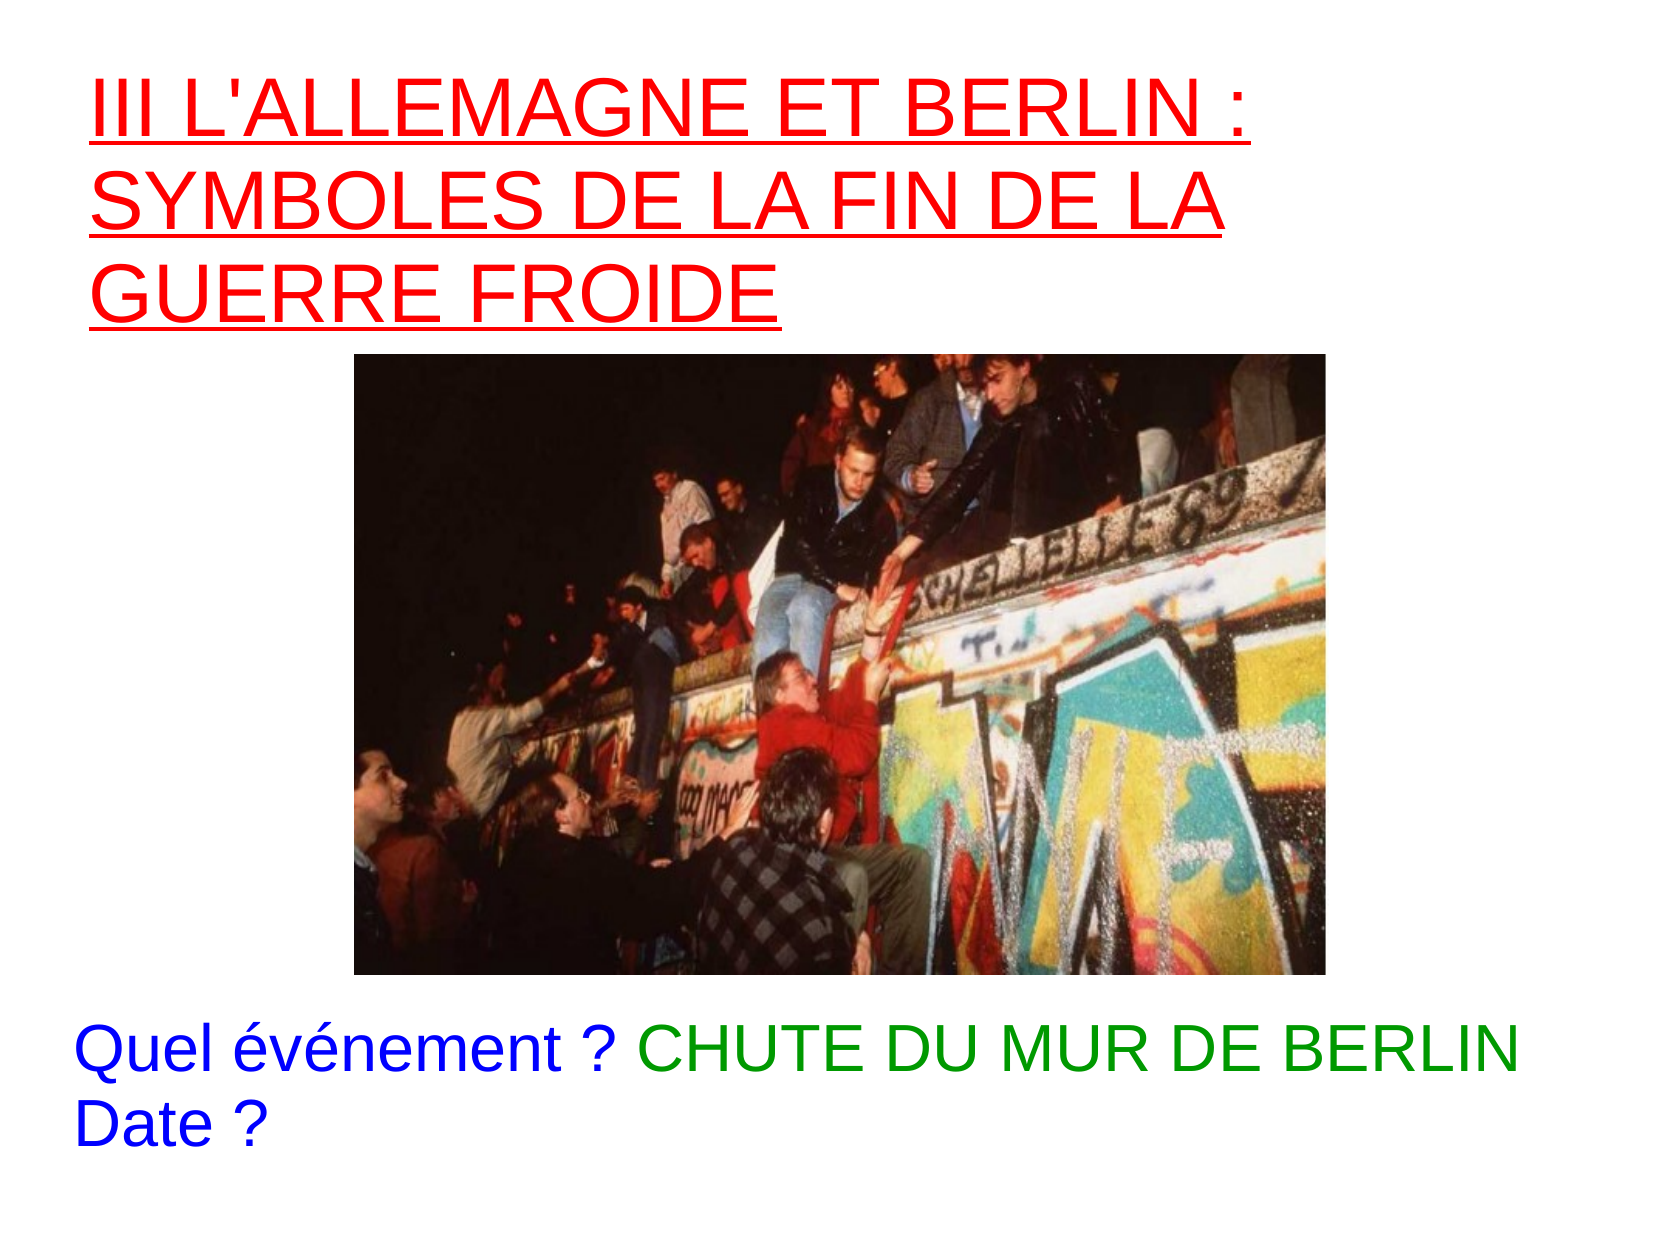

# III L'ALLEMAGNE ET BERLIN : SYMBOLES DE LA FIN DE LA GUERRE FROIDE
Quel événement ? CHUTE DU MUR DE BERLIN
Date ?